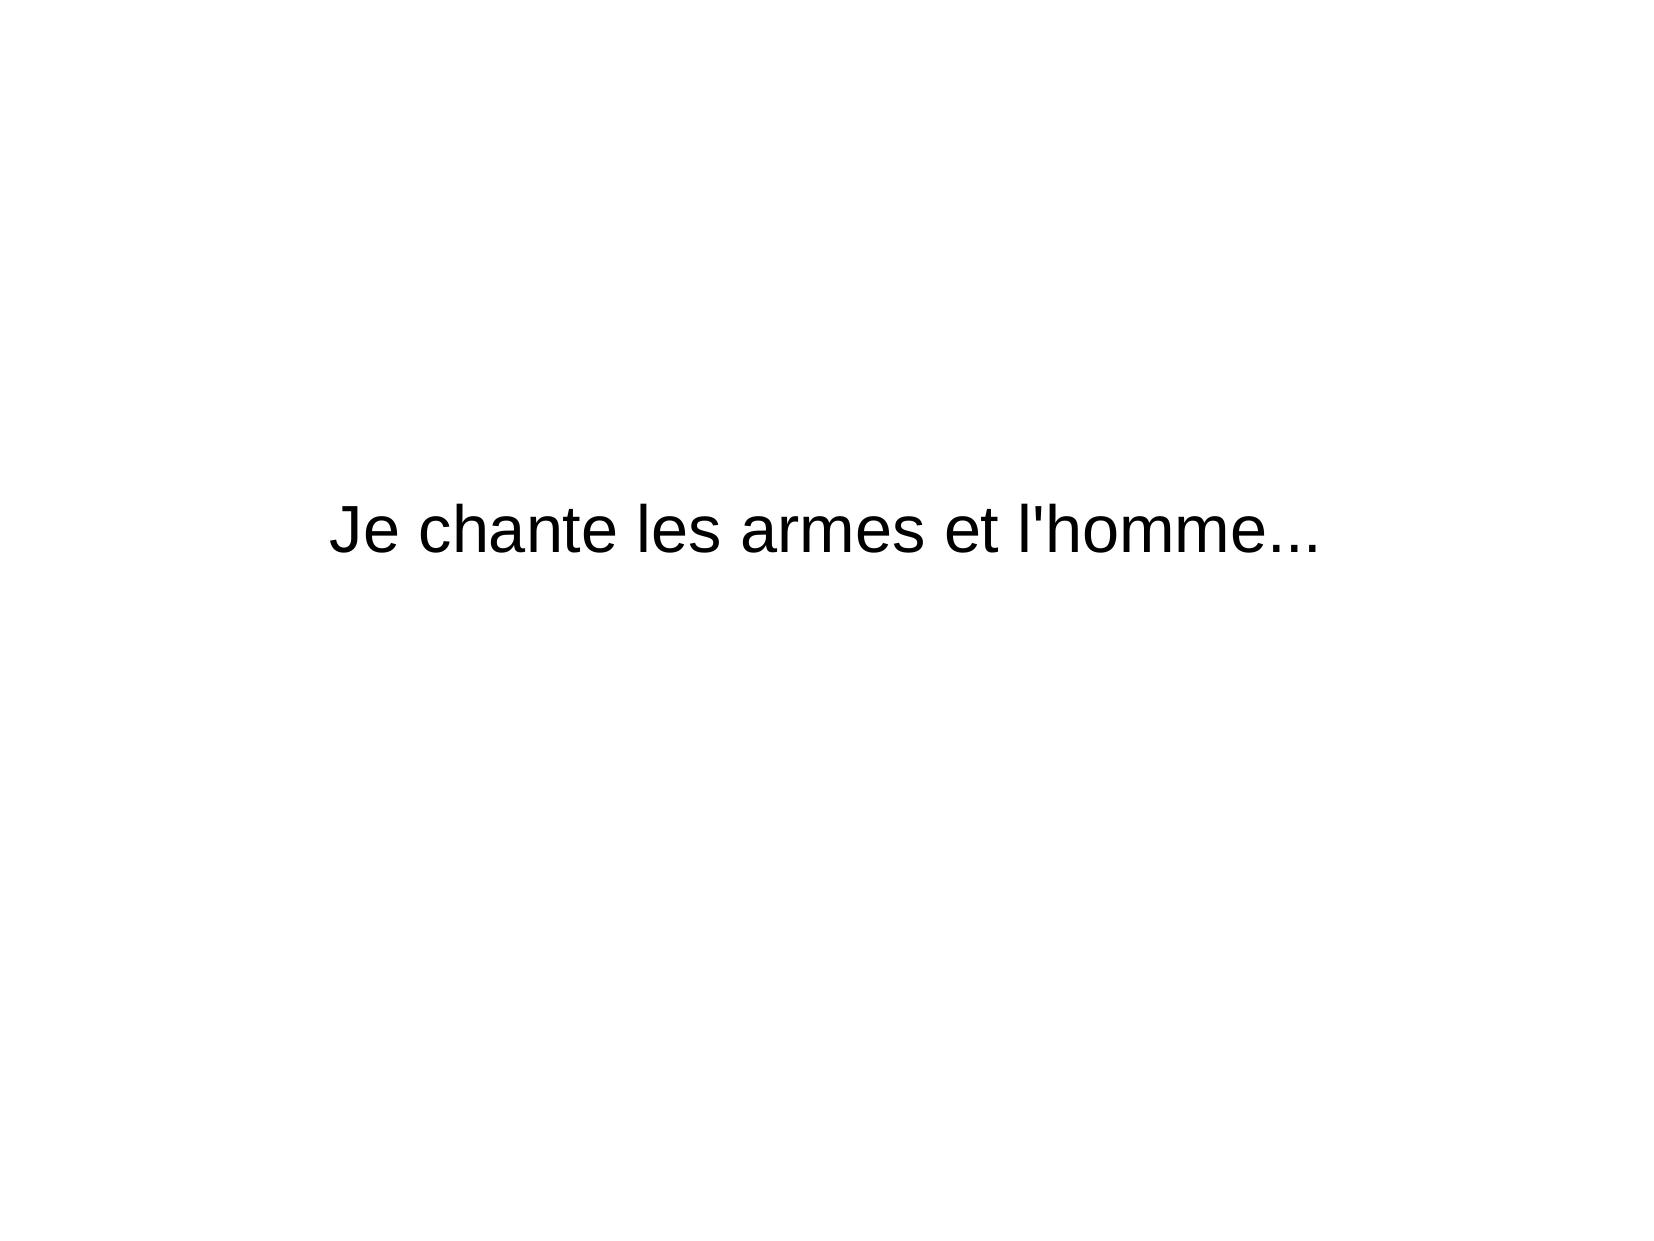

# Je chante les armes et l'homme...